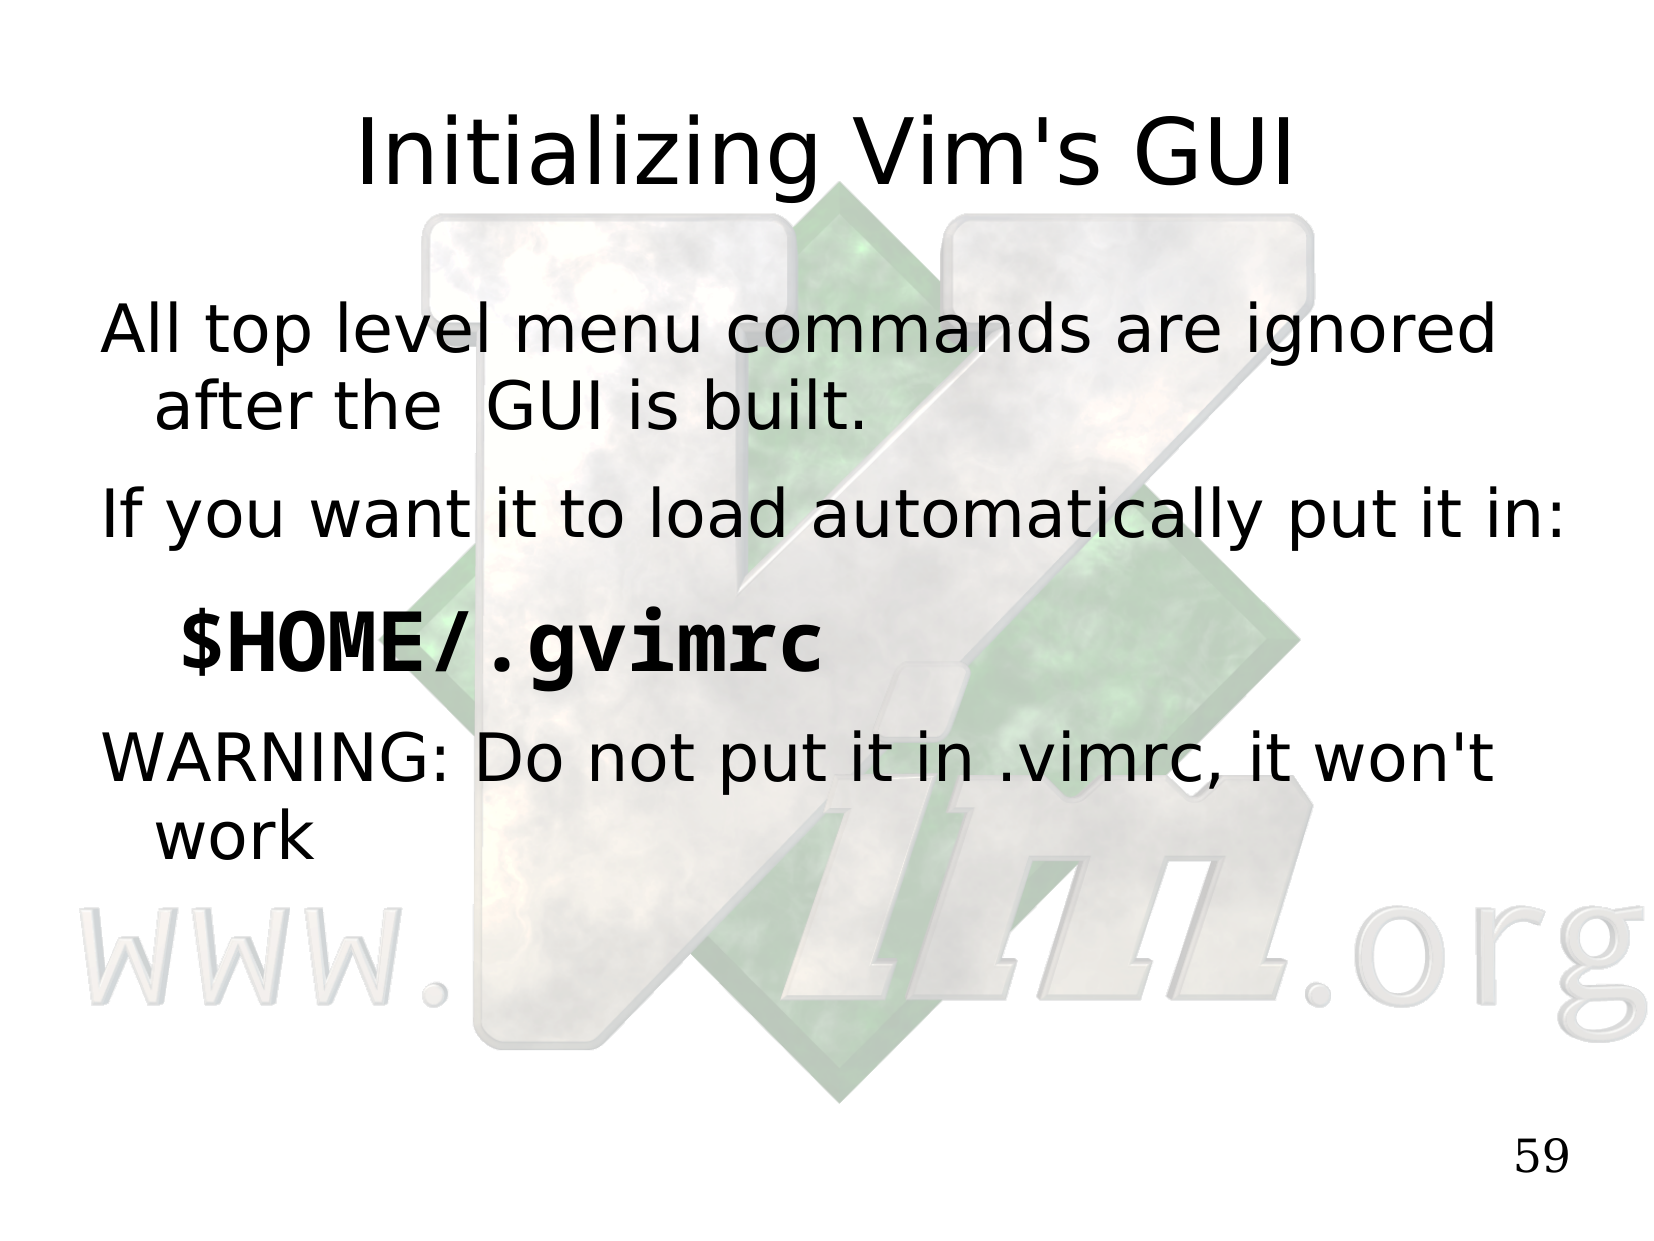

# Initializing Vim's GUI
All top level menu commands are ignored after the GUI is built.
If you want it to load automatically put it in:
$HOME/.gvimrc
WARNING: Do not put it in .vimrc, it won't work
59